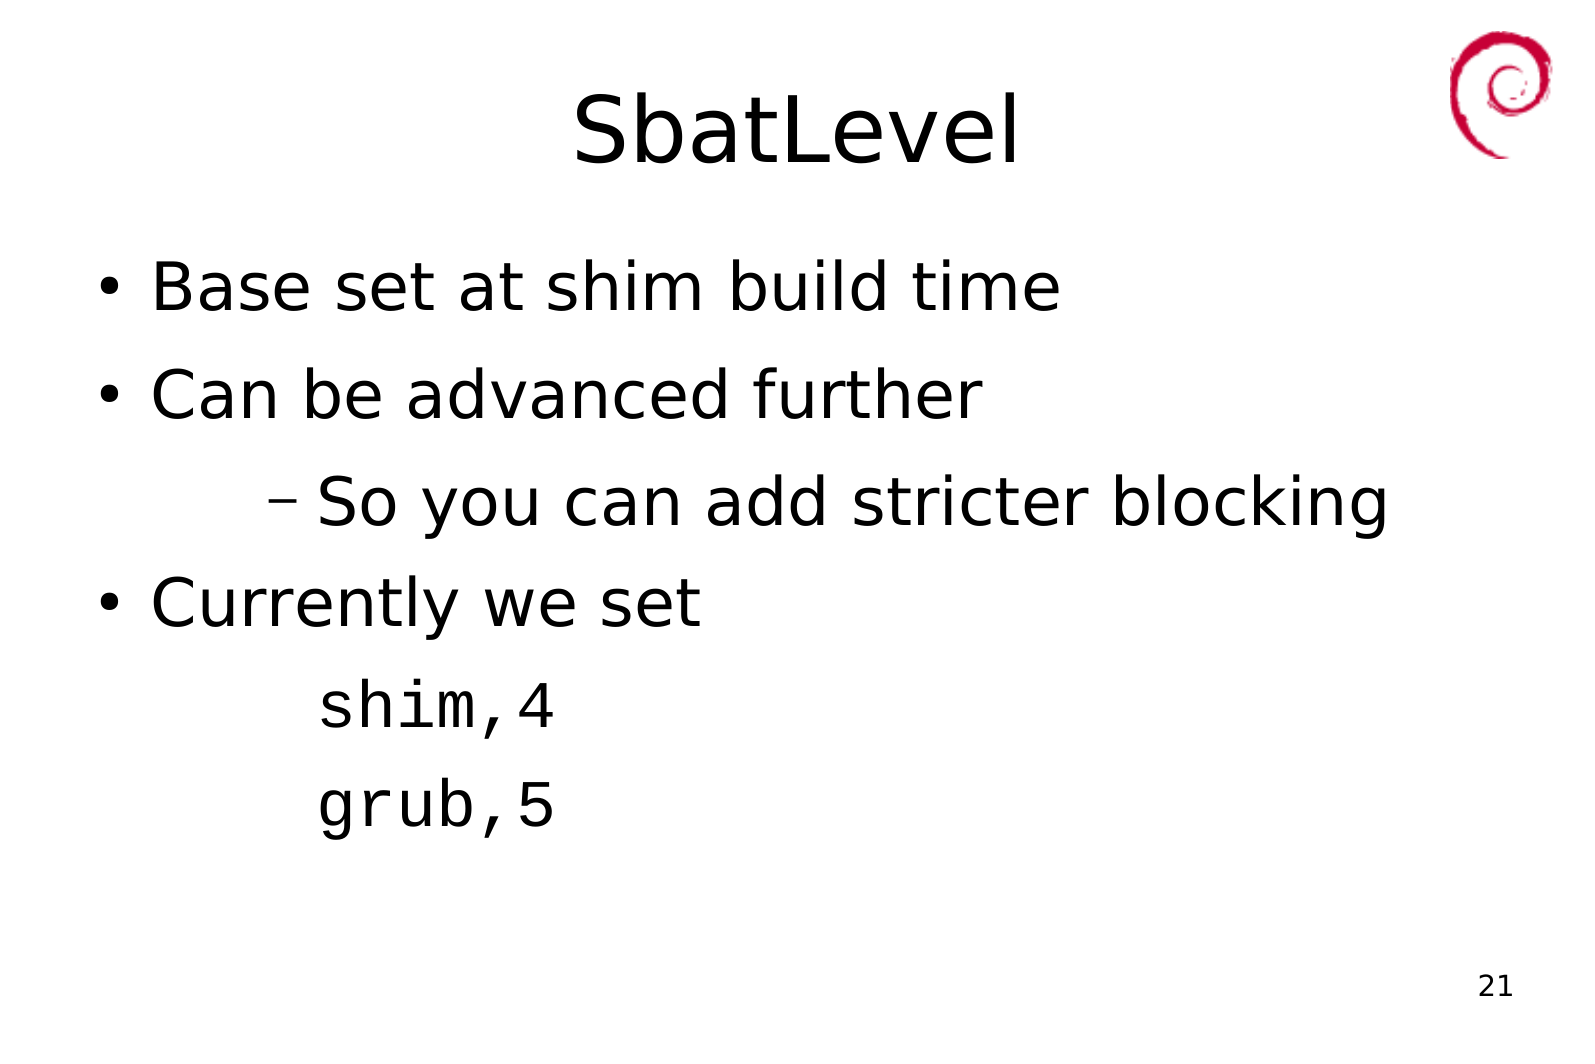

# SbatLevel
Base set at shim build time
Can be advanced further
So you can add stricter blocking
Currently we set
shim,4
grub,5
21